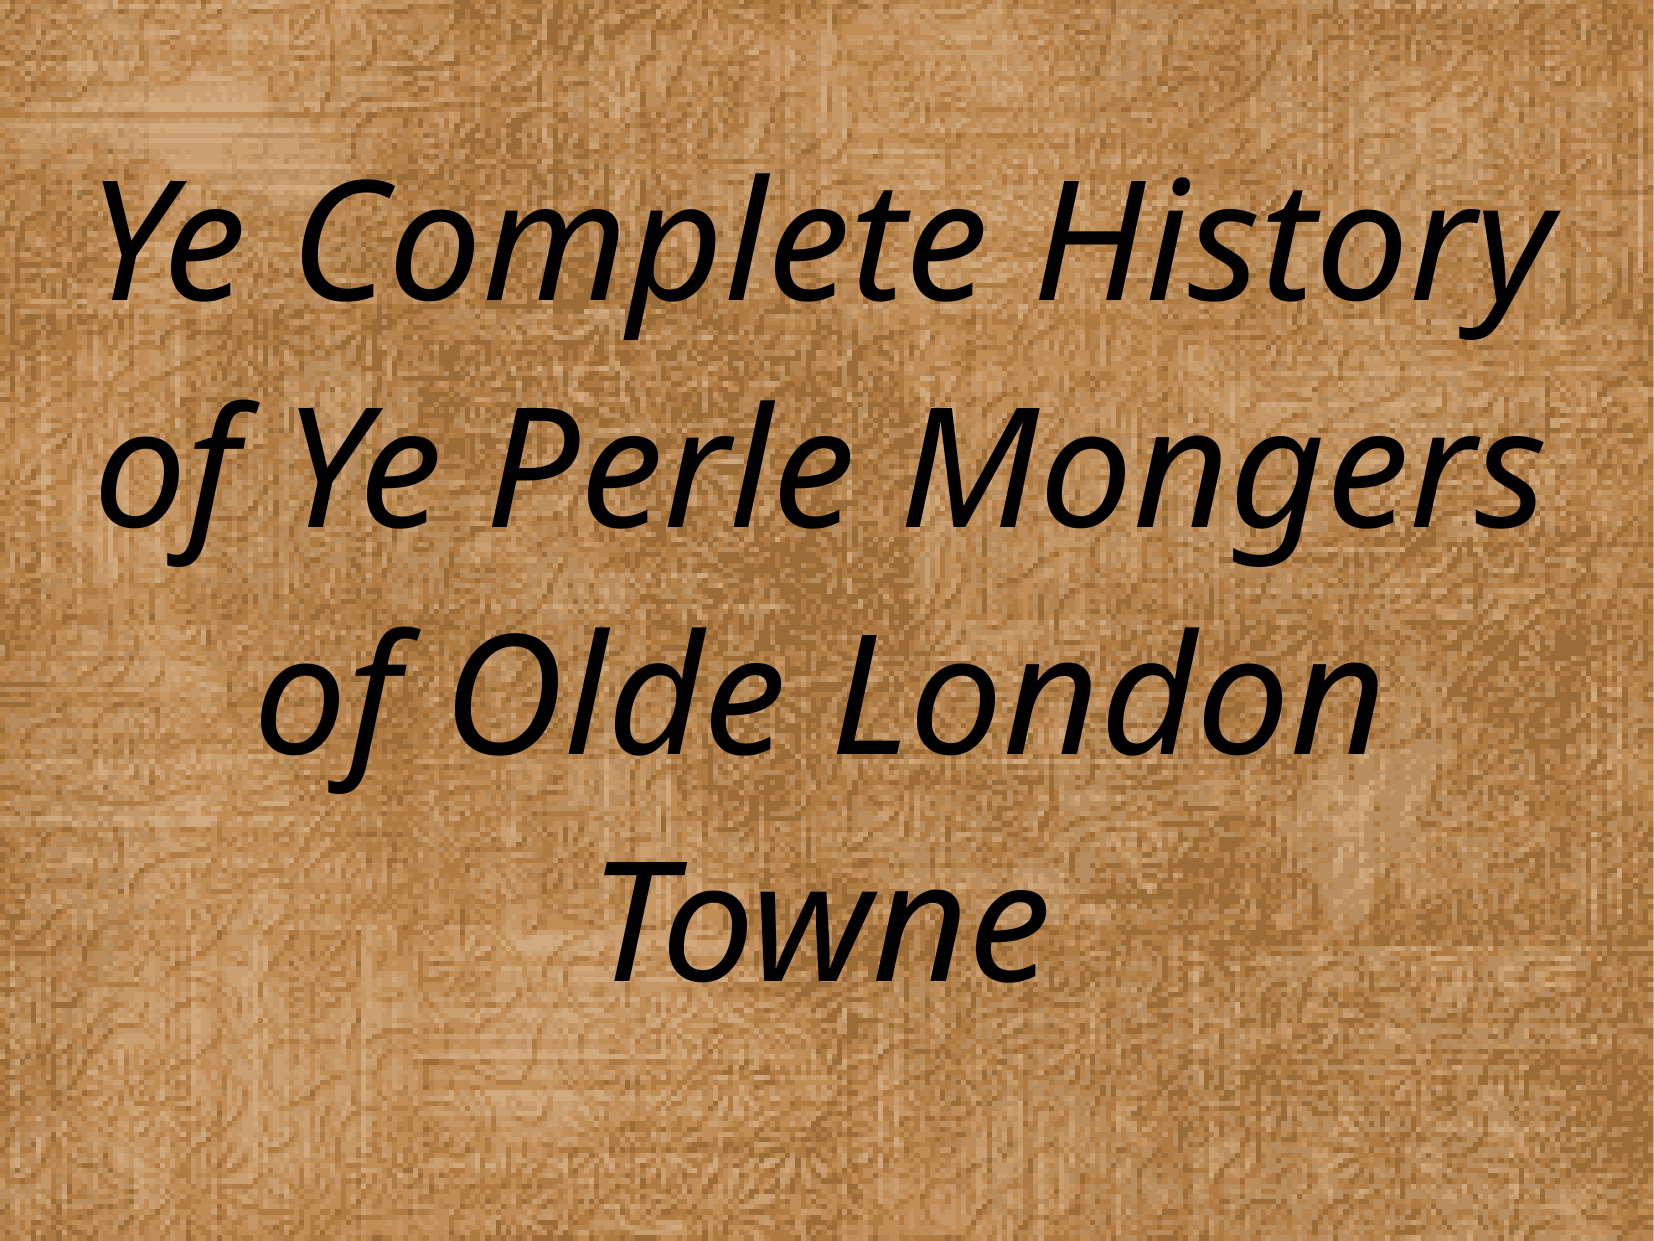

# Ye Complete History of Ye Perle Mongers of Olde London Towne